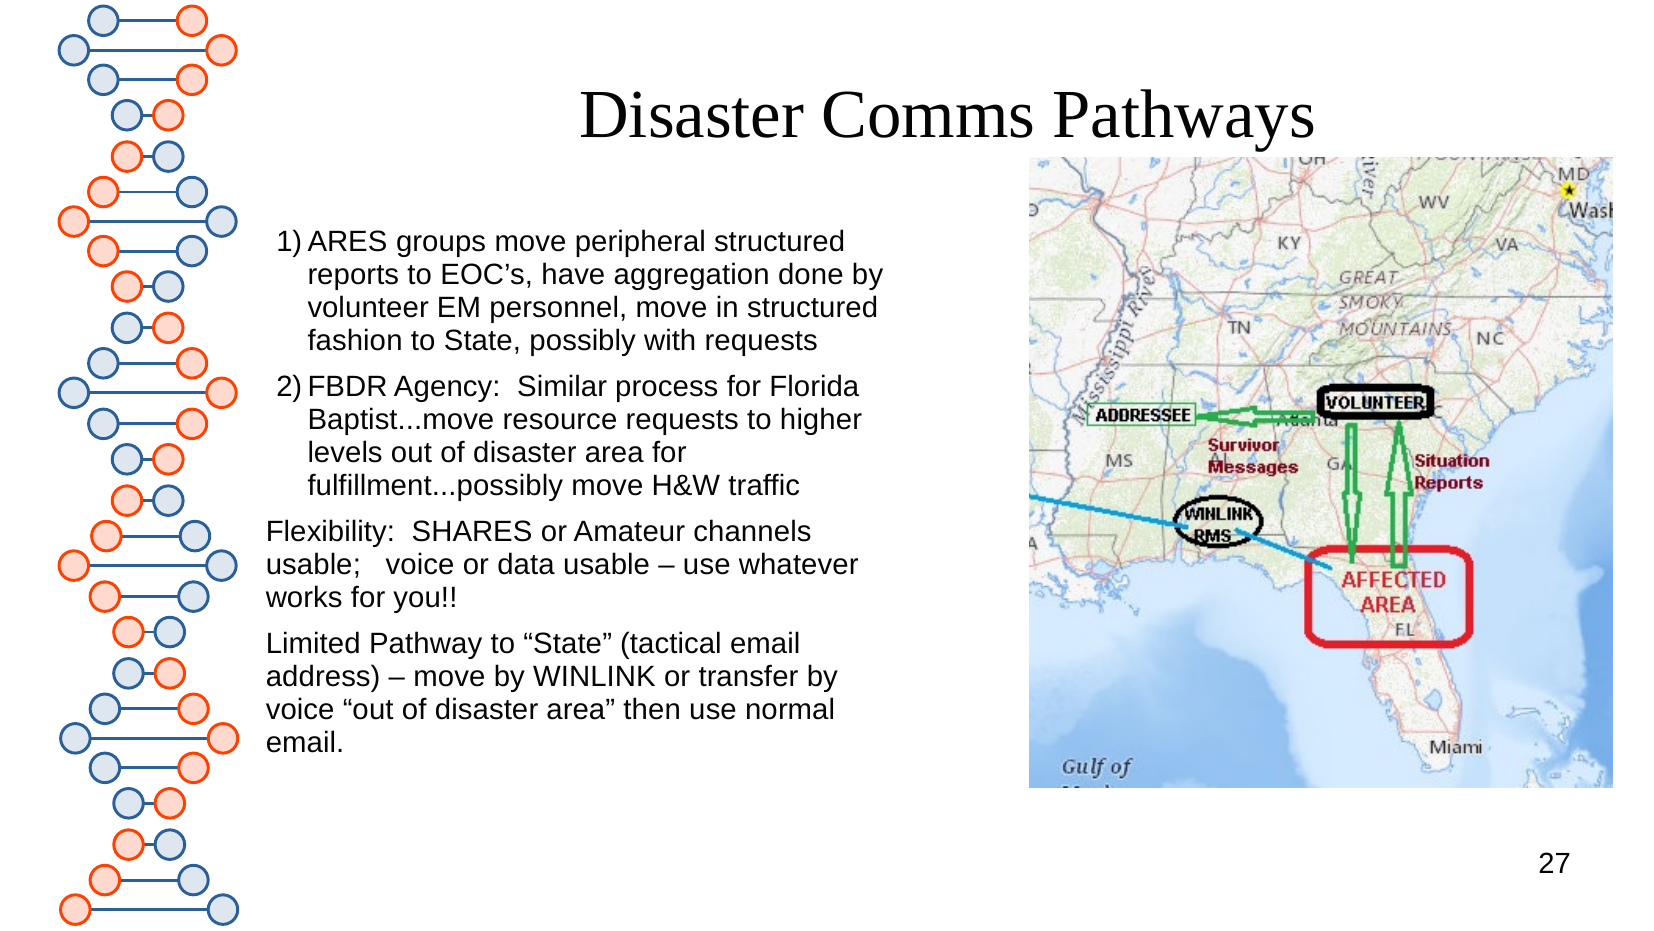

# Disaster Comms Pathways
ARES groups move peripheral structured reports to EOC’s, have aggregation done by volunteer EM personnel, move in structured fashion to State, possibly with requests
FBDR Agency: Similar process for Florida Baptist...move resource requests to higher levels out of disaster area for fulfillment...possibly move H&W traffic
Flexibility: SHARES or Amateur channels usable; voice or data usable – use whatever works for you!!
Limited Pathway to “State” (tactical email address) – move by WINLINK or transfer by voice “out of disaster area” then use normal email.
27